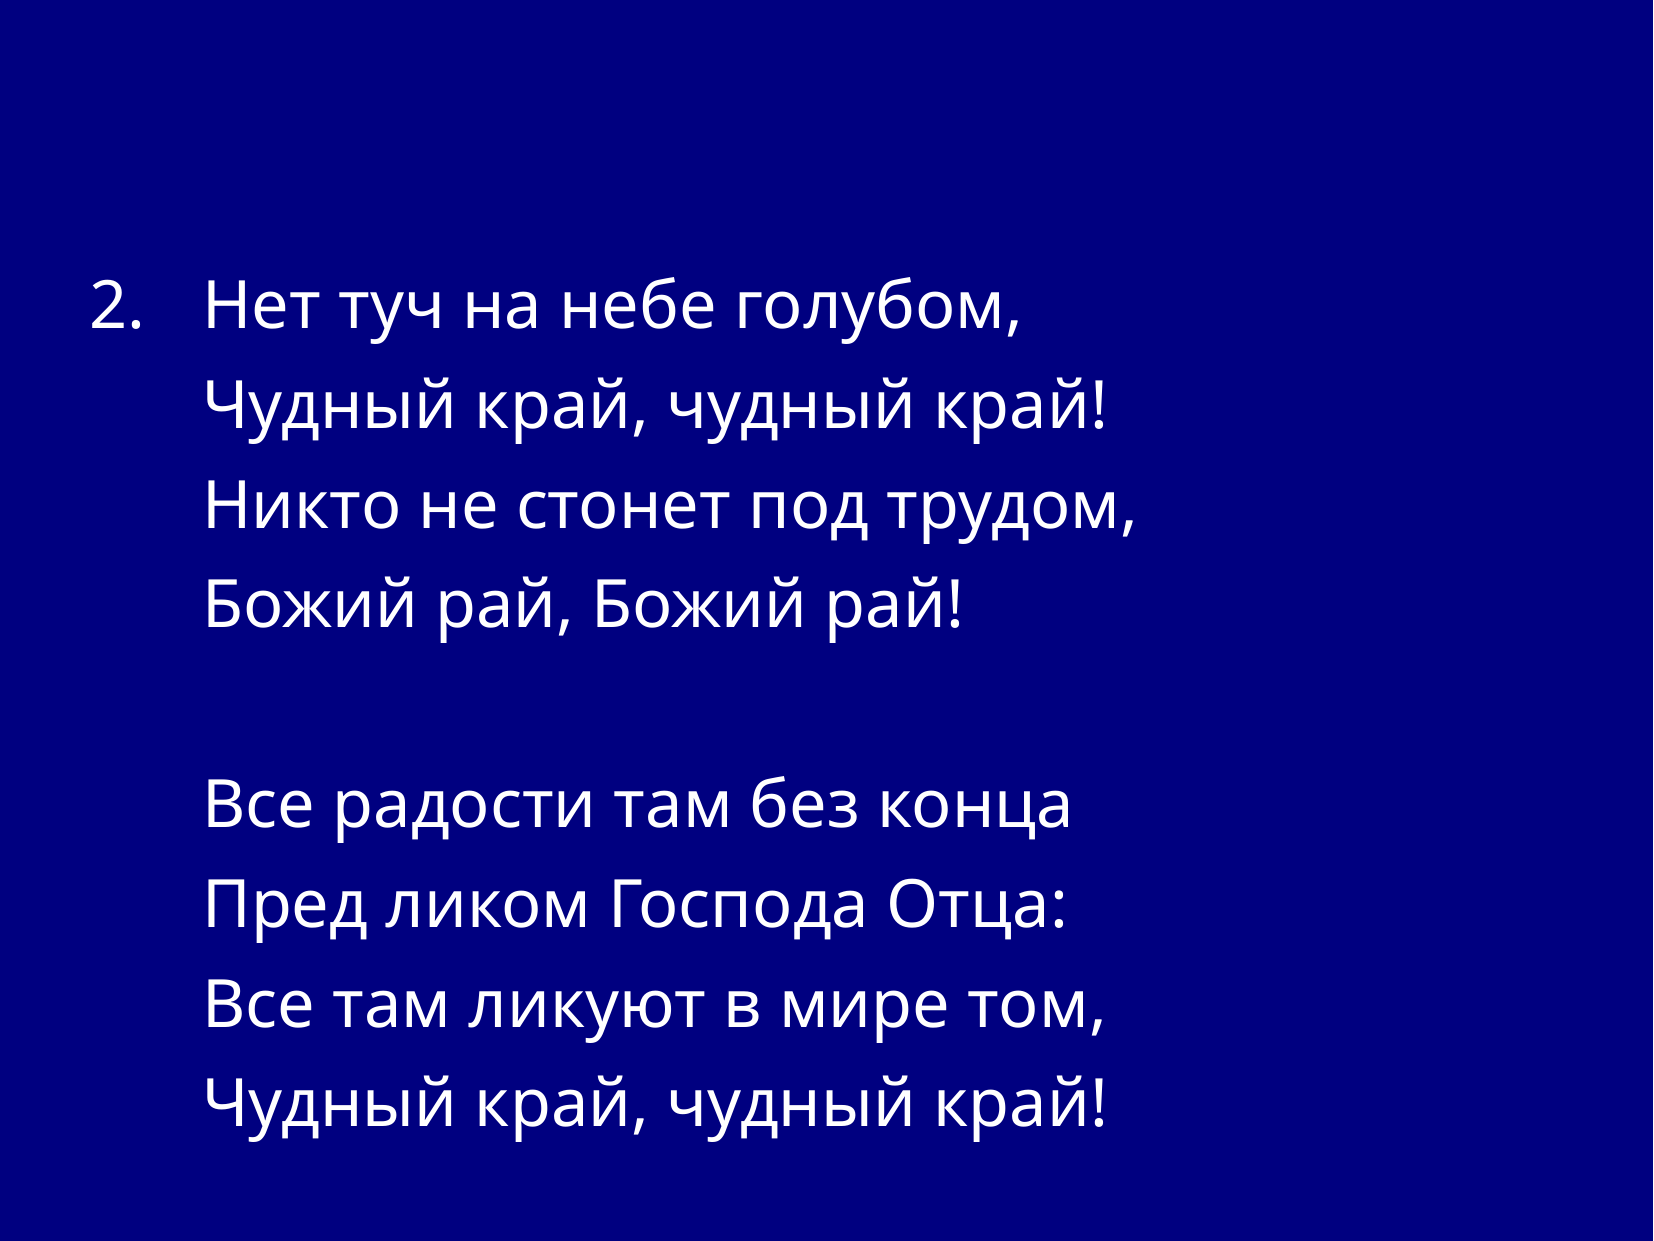

2.	Нет туч на небе голубом,
	Чудный край, чудный край!
	Никто не стонет под трудом,
	Божий рай, Божий рай!
	Все радости там без конца
	Пред ликом Господа Отца:
	Все там ликуют в мире том,
	Чудный край, чудный край!